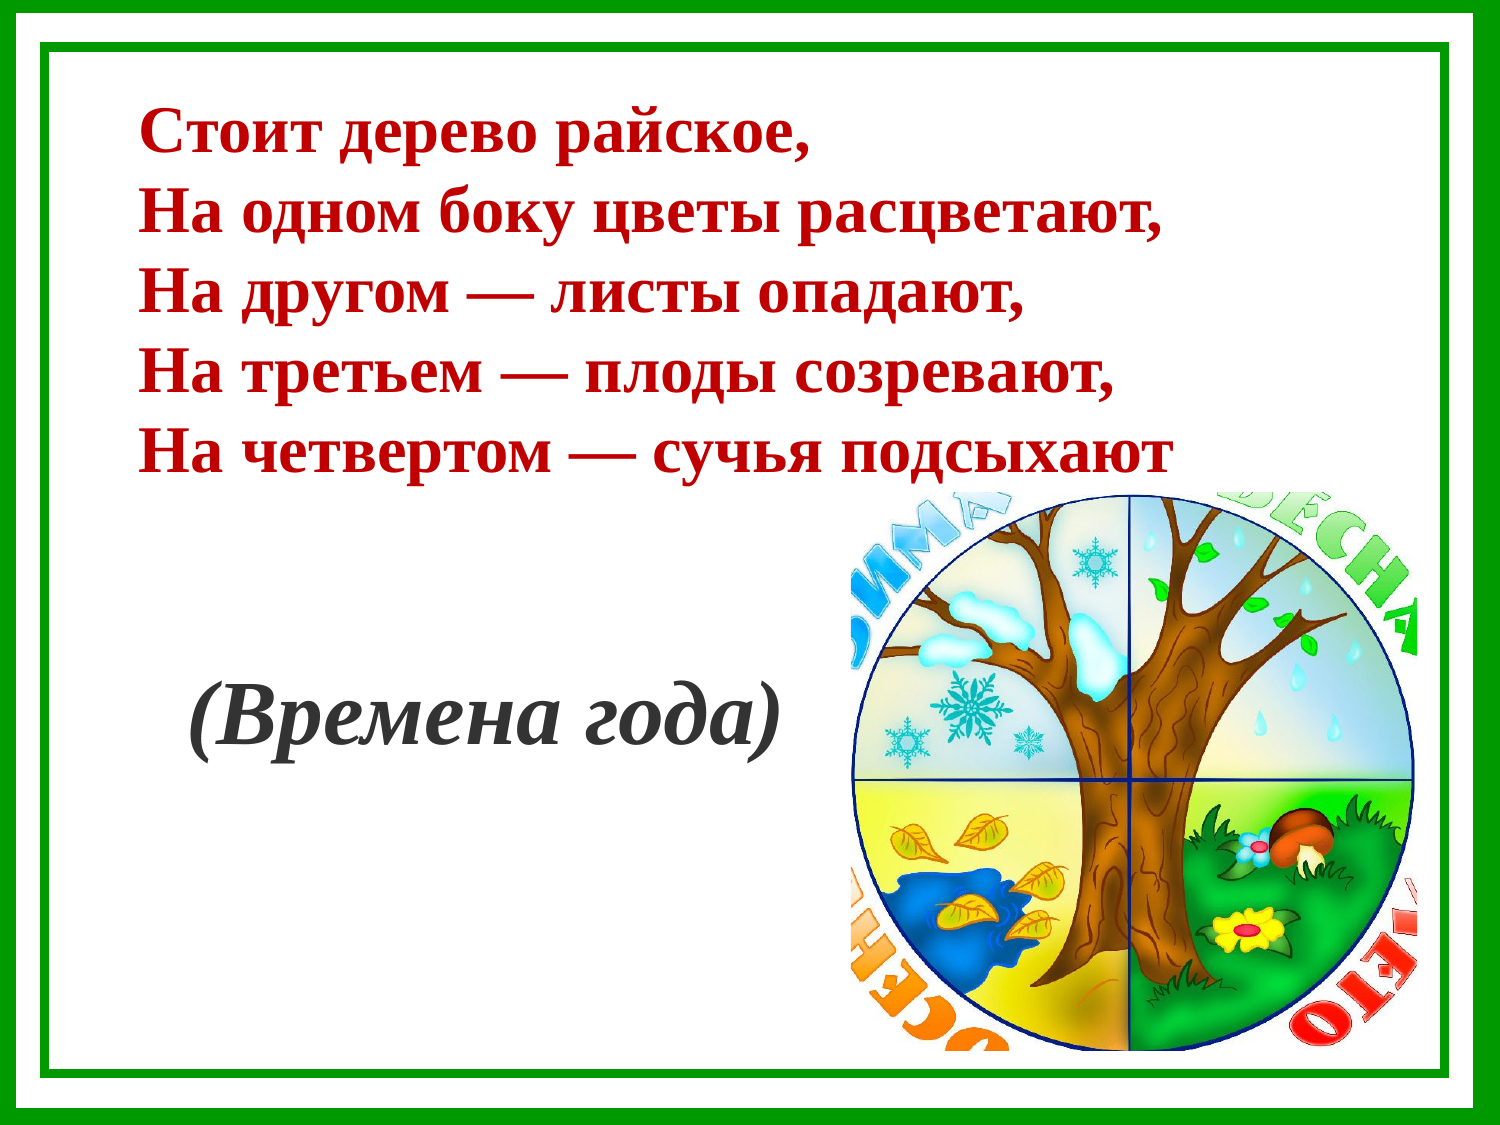

Стоит дерево райское,
На одном боку цветы расцветают,
На другом — листы опадают,
На третьем — плоды созревают,
На четвертом — сучья подсыхают
(Времена года)